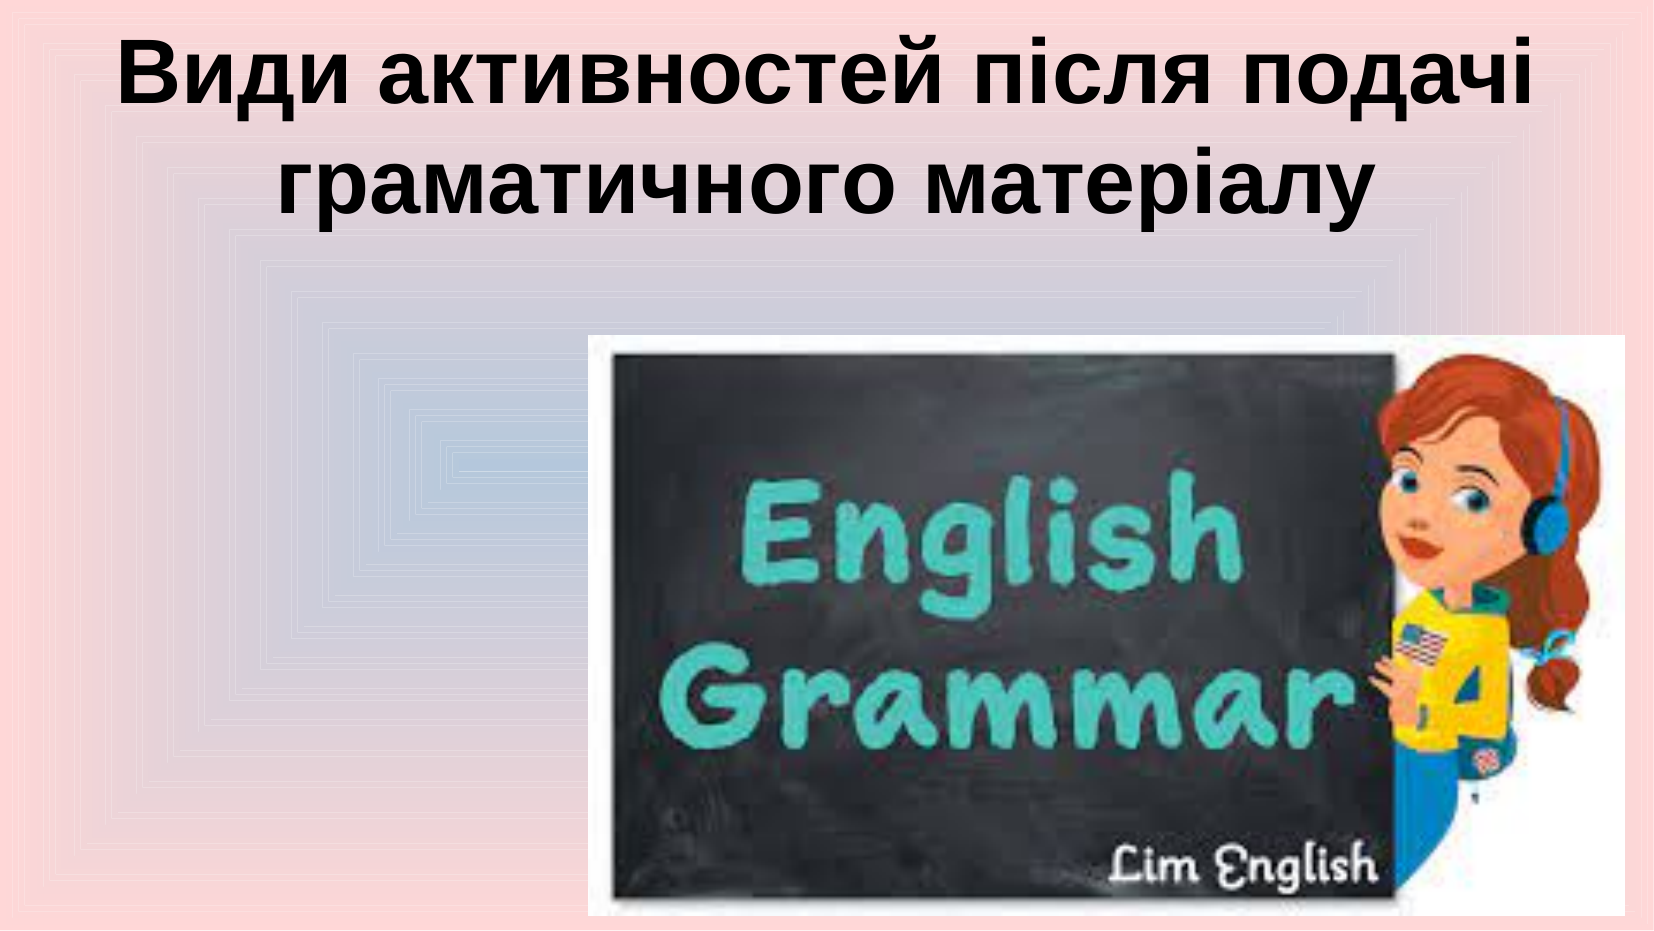

# Види активностей після подачі граматичного матеріалу